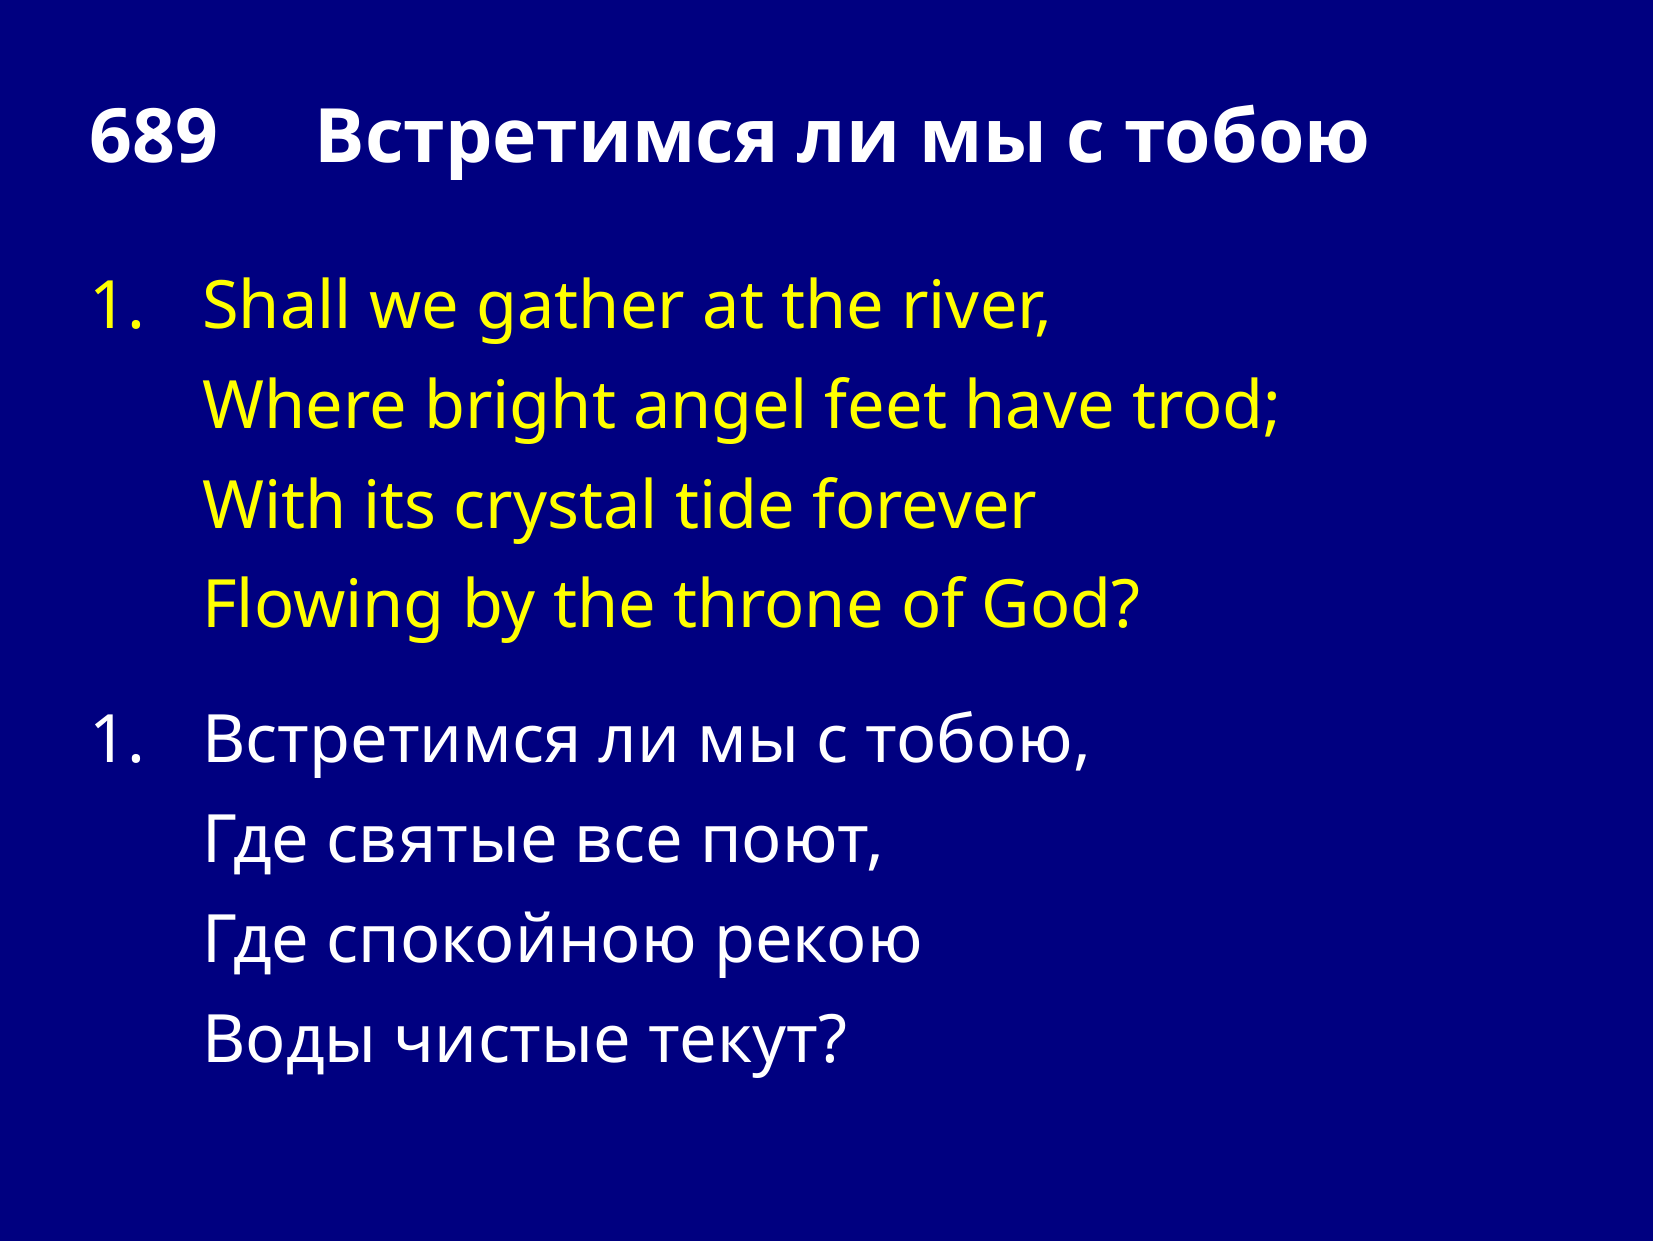

689	Встретимся ли мы с тобою
1.	Shall we gather at the river,
	Where bright angel feet have trod;
	With its crystal tide forever
	Flowing by the throne of God?
1.	Встретимся ли мы с тобою,
	Где святые все поют,
	Где спокойною рекою
	Воды чистые текут?